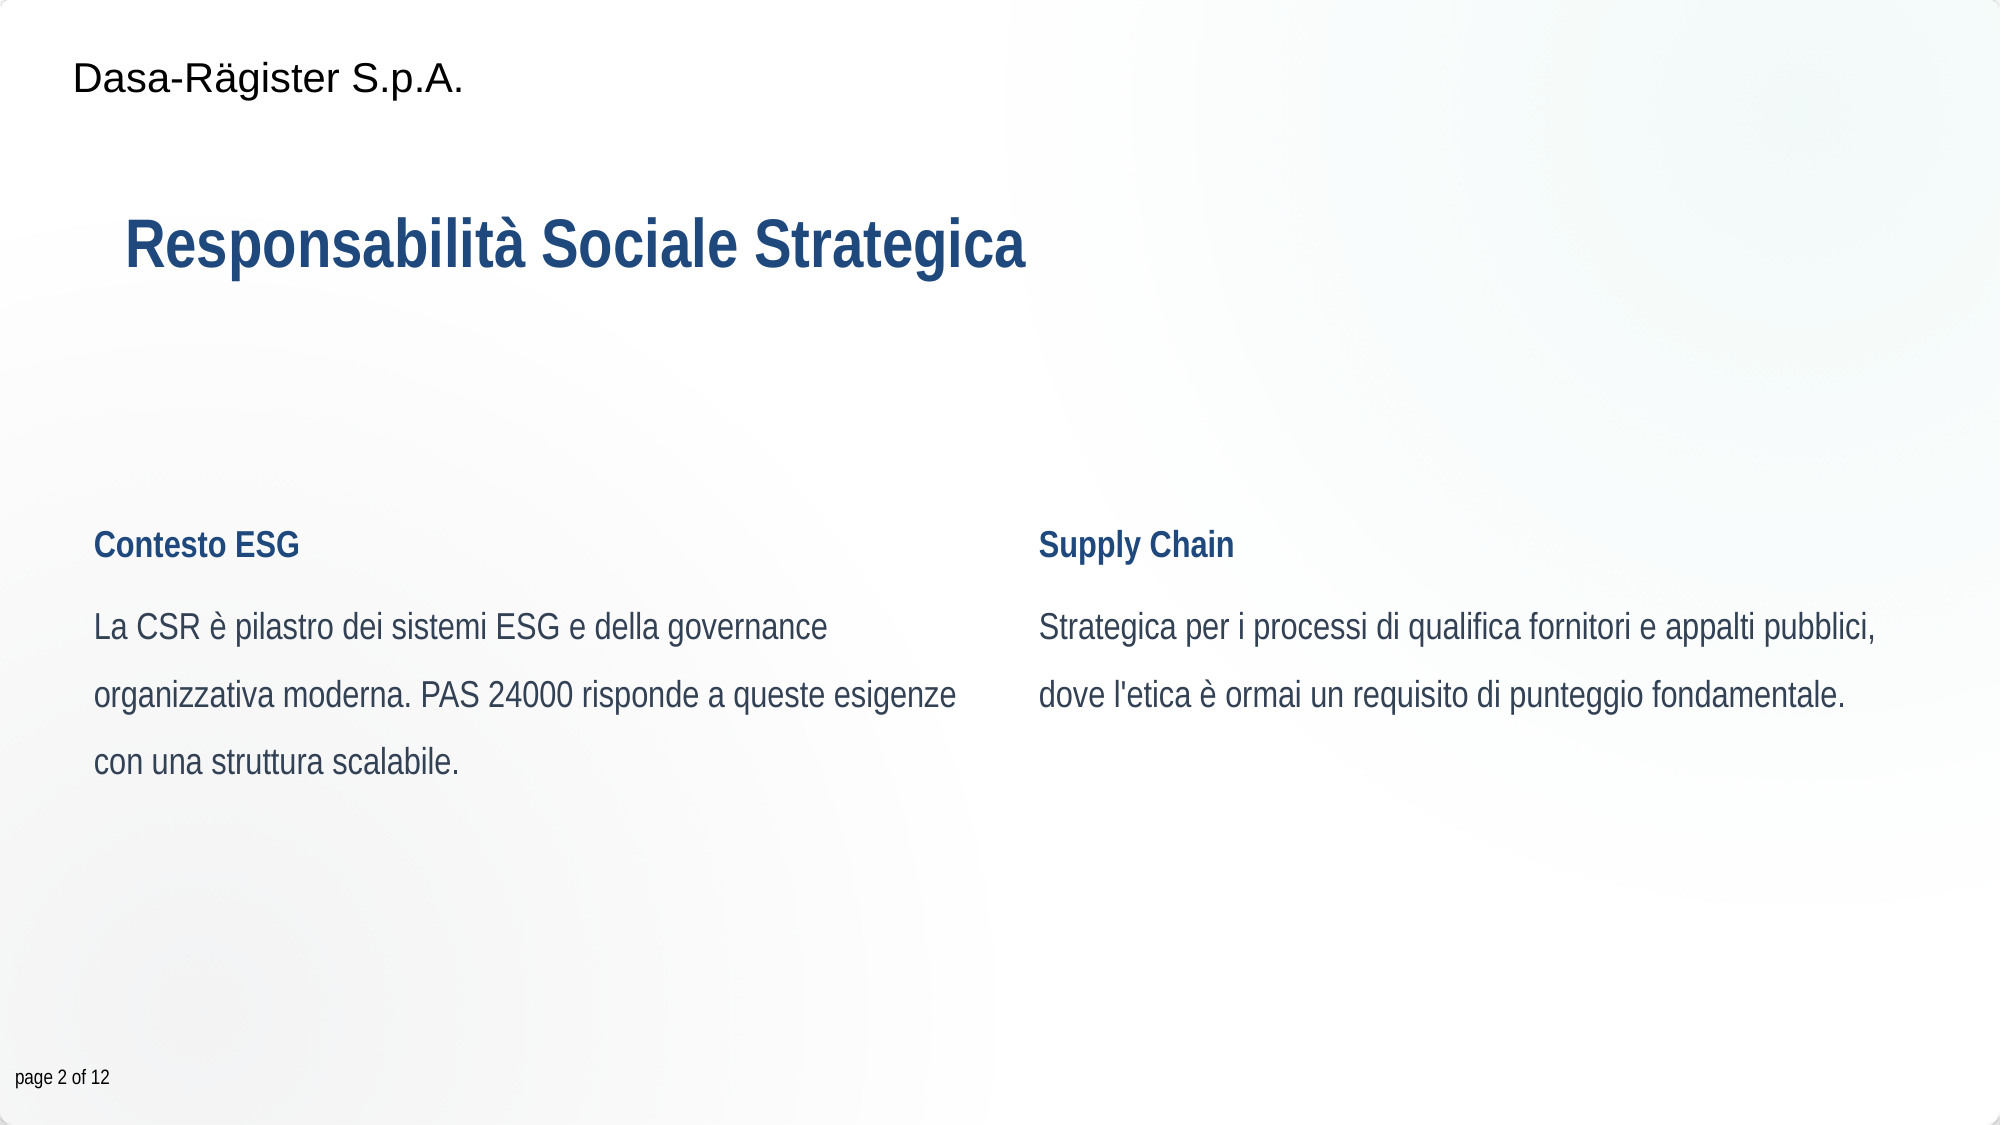

Dasa-Rägister S.p.A.
Responsabilità Sociale Strategica
Contesto ESG
Supply Chain
La CSR è pilastro dei sistemi ESG e della governance organizzativa moderna. PAS 24000 risponde a queste esigenze con una struttura scalabile.
Strategica per i processi di qualifica fornitori e appalti pubblici, dove l'etica è ormai un requisito di punteggio fondamentale.
page 2 of 12